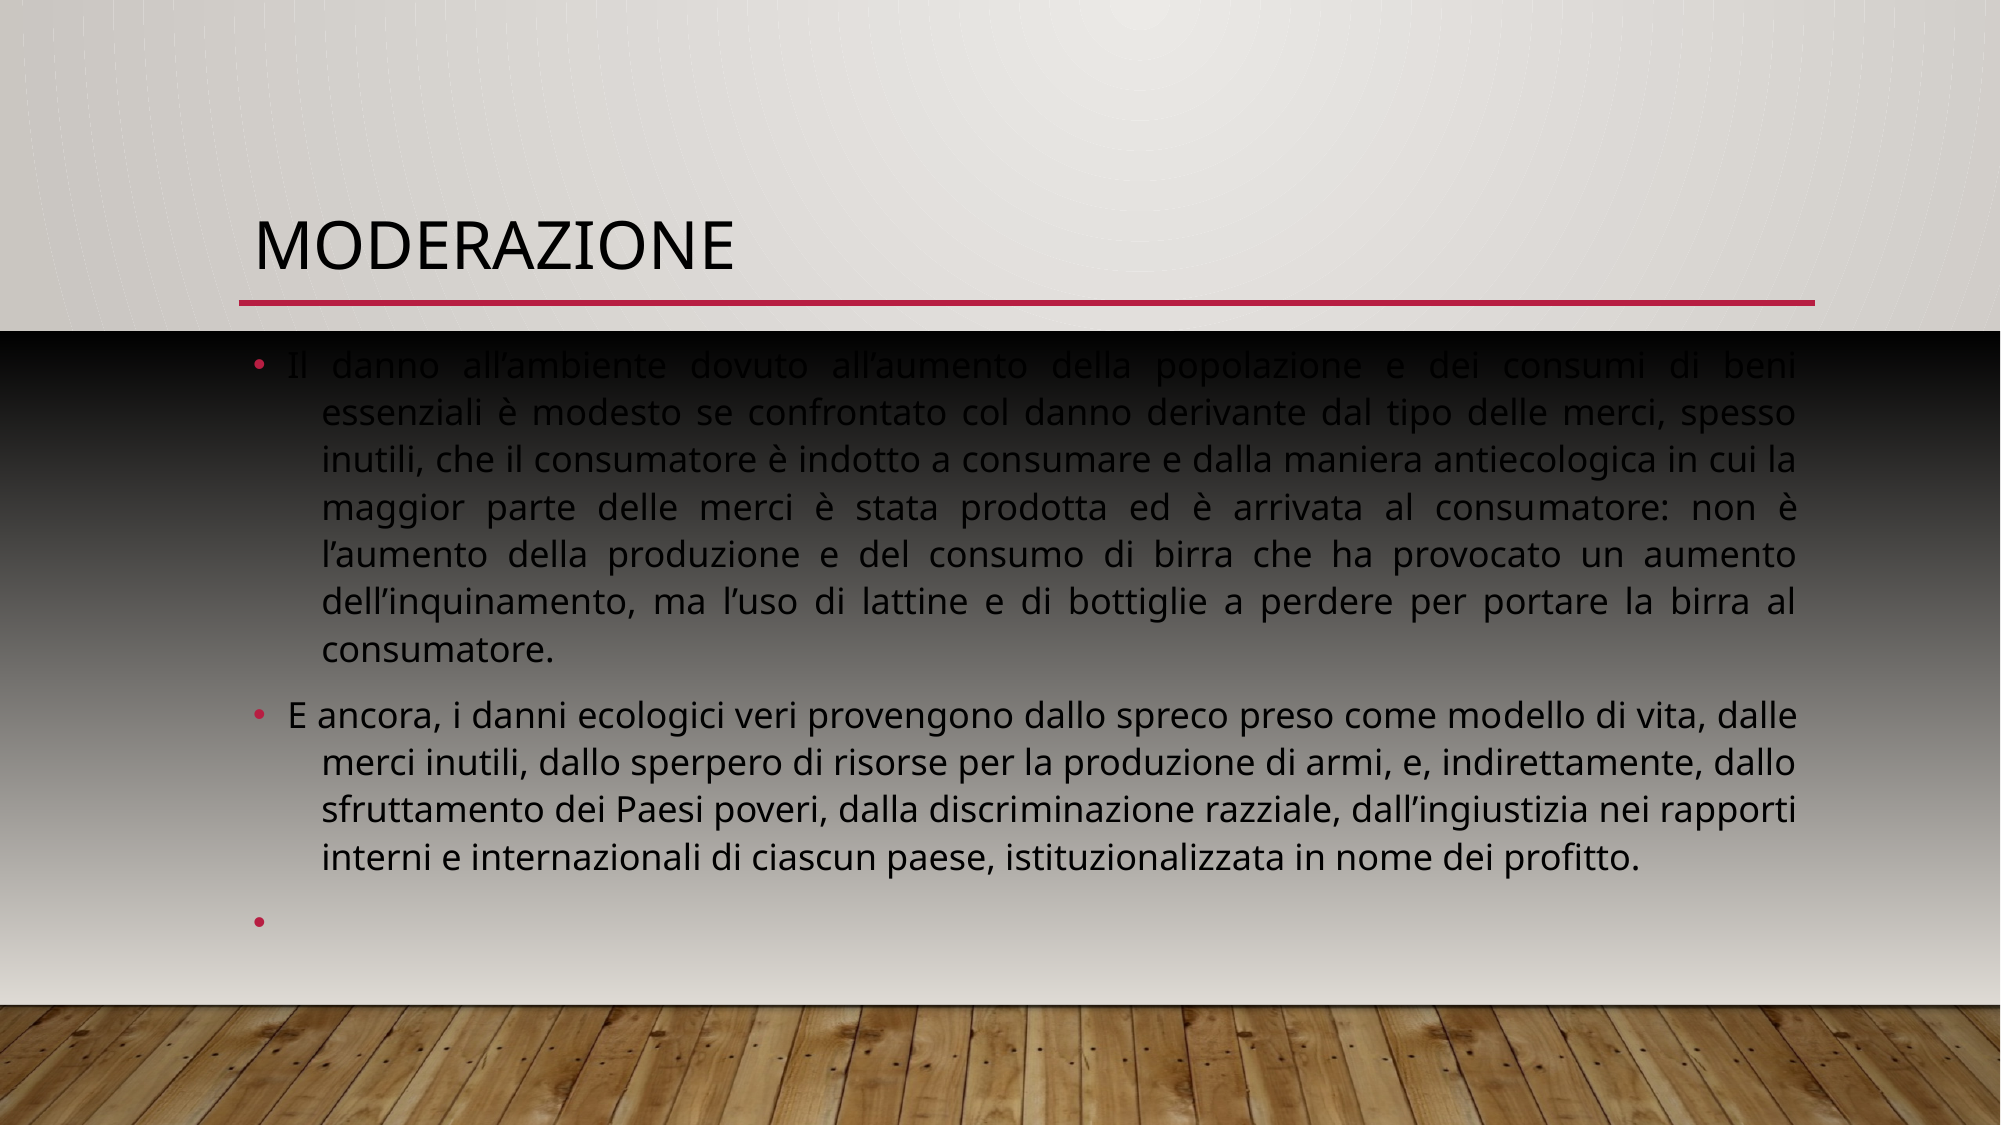

# moderazione
Il danno all’ambiente do­vuto all’aumento della popolazione e dei consumi di beni essenziali è mode­sto se confrontato col danno derivante dal tipo delle merci, spesso inutili, che il consumatore è indotto a con­sumare e dalla maniera antiecologica in cui la maggior parte delle merci è stata prodotta ed è arrivata al consu­matore: non è l’aumento della produ­zione e del consumo di birra che ha provocato un aumento dell’inquinamen­to, ma l’uso di lattine e di bottiglie a perdere per portare la birra al consu­matore.
E ancora, i danni ecologici veri pro­vengono dallo spreco preso come mo­dello di vita, dalle merci inutili, dallo sperpero di risorse per la produzione di armi, e, indirettamente, dallo sfrut­tamento dei Paesi poveri, dalla discri­minazione razziale, dall’ingiustizia nei rapporti interni e internazionali di ciascun paese, istituzionalizzata in nome dei profitto.